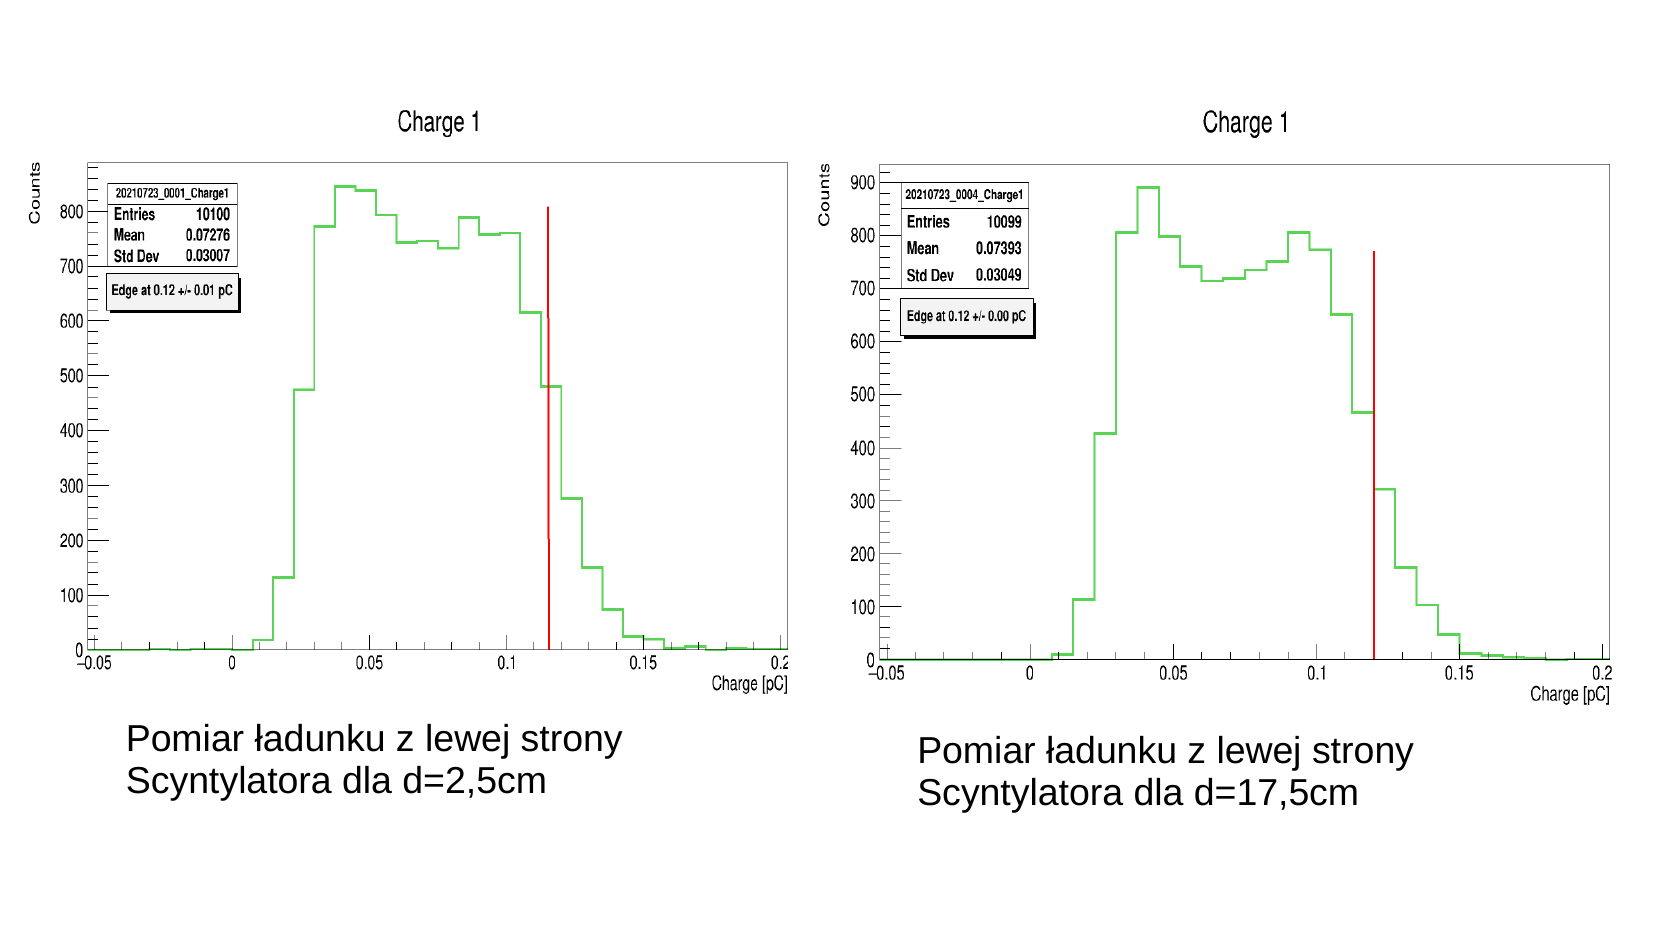

Pomiar ładunku z lewej strony
Scyntylatora dla d=2,5cm
Pomiar ładunku z lewej strony
Scyntylatora dla d=17,5cm